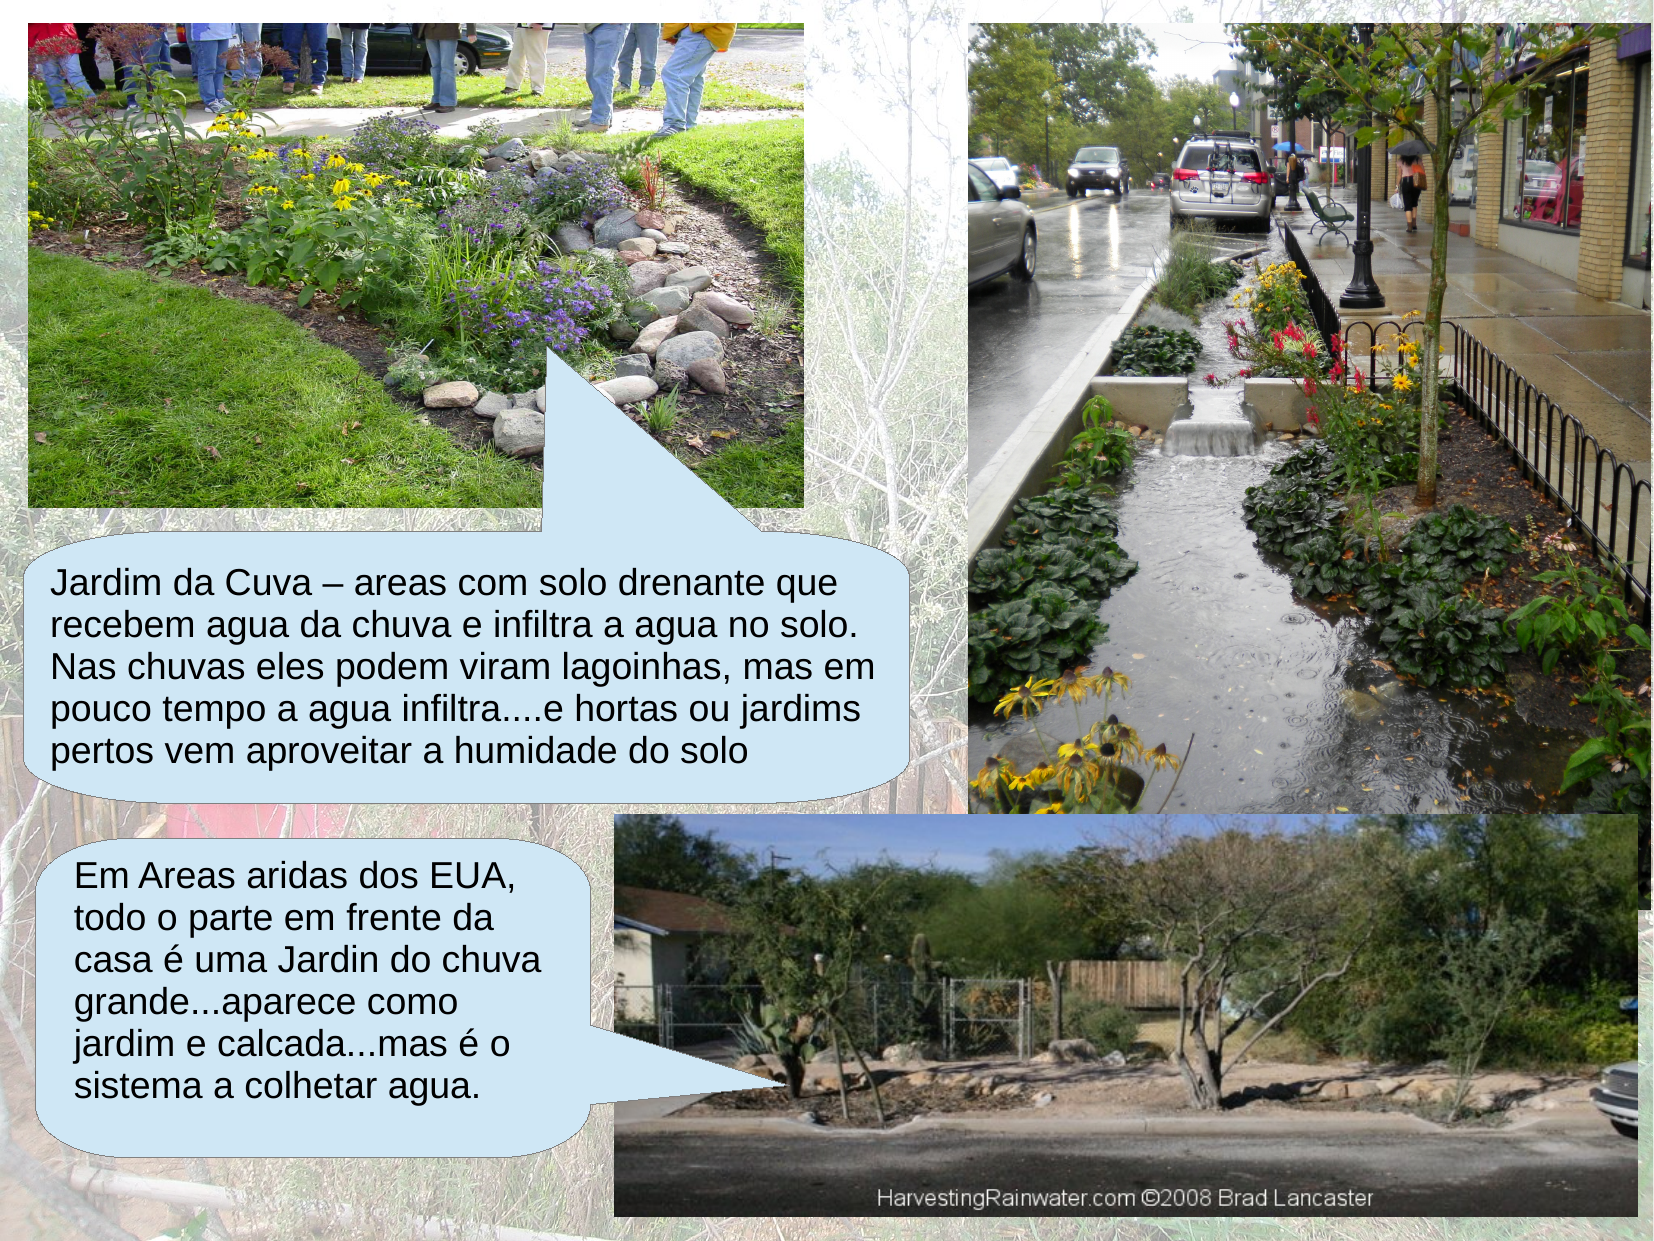

#
Jardim da Cuva – areas com solo drenante que recebem agua da chuva e infiltra a agua no solo. Nas chuvas eles podem viram lagoinhas, mas em pouco tempo a agua infiltra....e hortas ou jardims pertos vem aproveitar a humidade do solo
Em Areas aridas dos EUA, todo o parte em frente da casa é uma Jardin do chuva grande...aparece como jardim e calcada...mas é o sistema a colhetar agua.